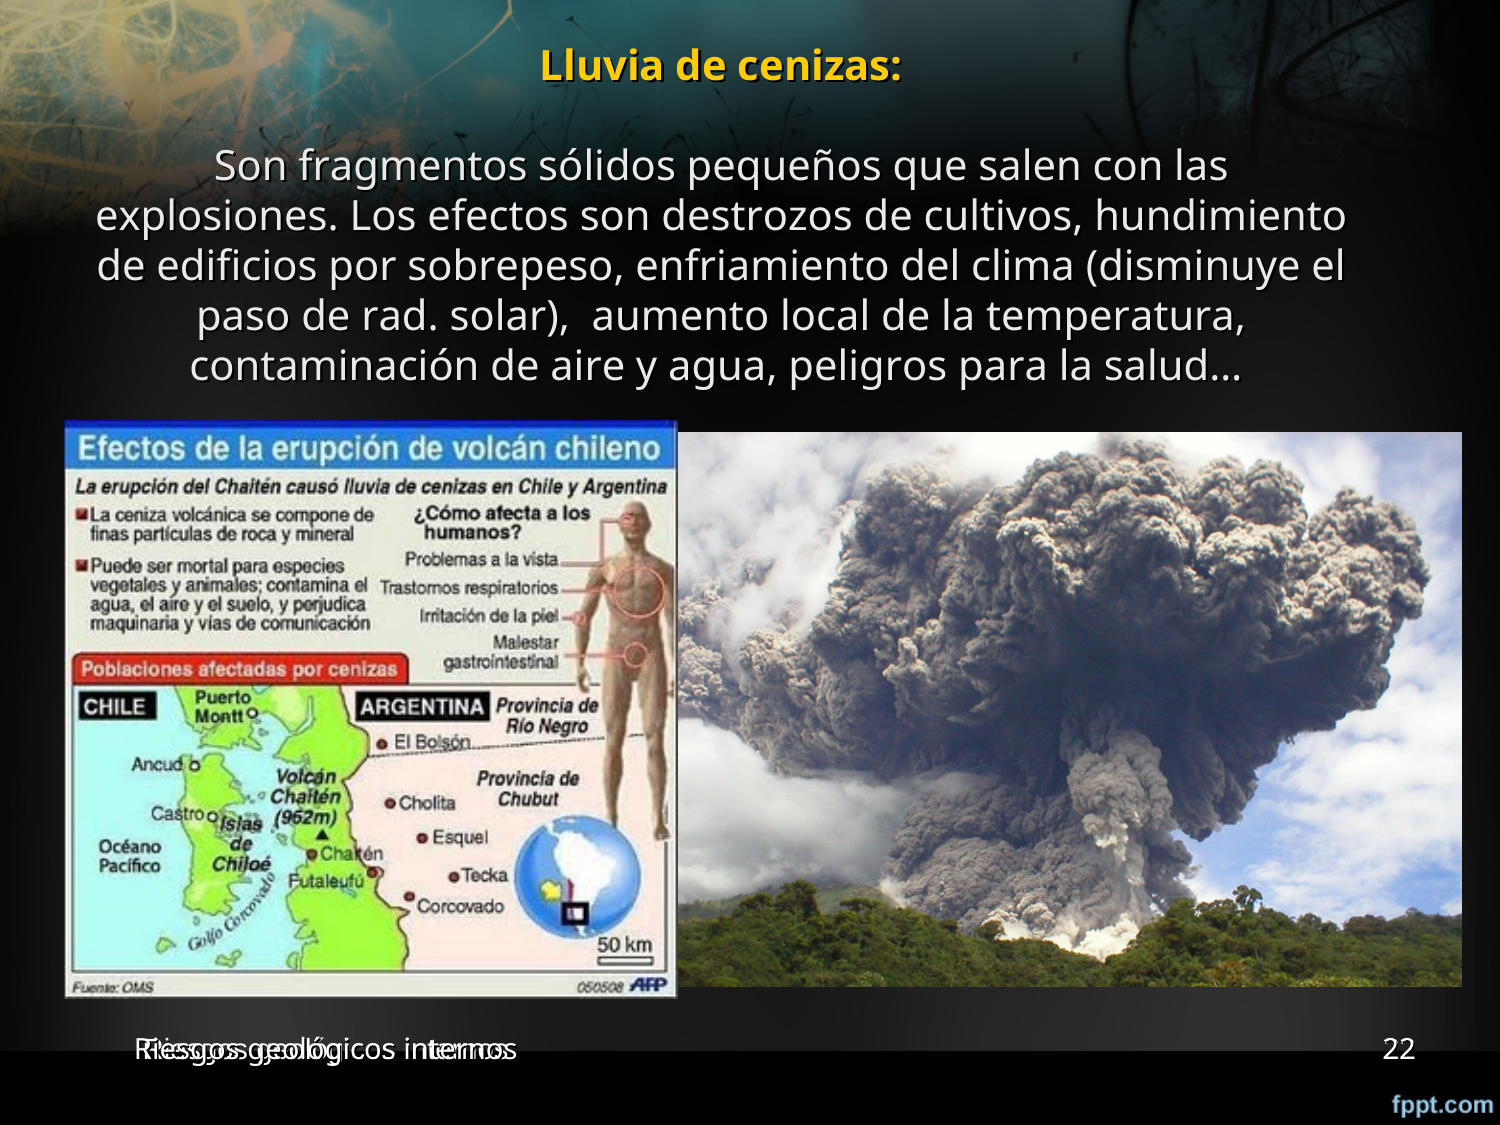

Lluvia de cenizas:
Son fragmentos sólidos pequeños que salen con las explosiones. Los efectos son destrozos de cultivos, hundimiento de edificios por sobrepeso, enfriamiento del clima (disminuye el paso de rad. solar), aumento local de la temperatura, contaminación de aire y agua, peligros para la salud…
Riesgos geológicos internos
Riesgos geológicos internos